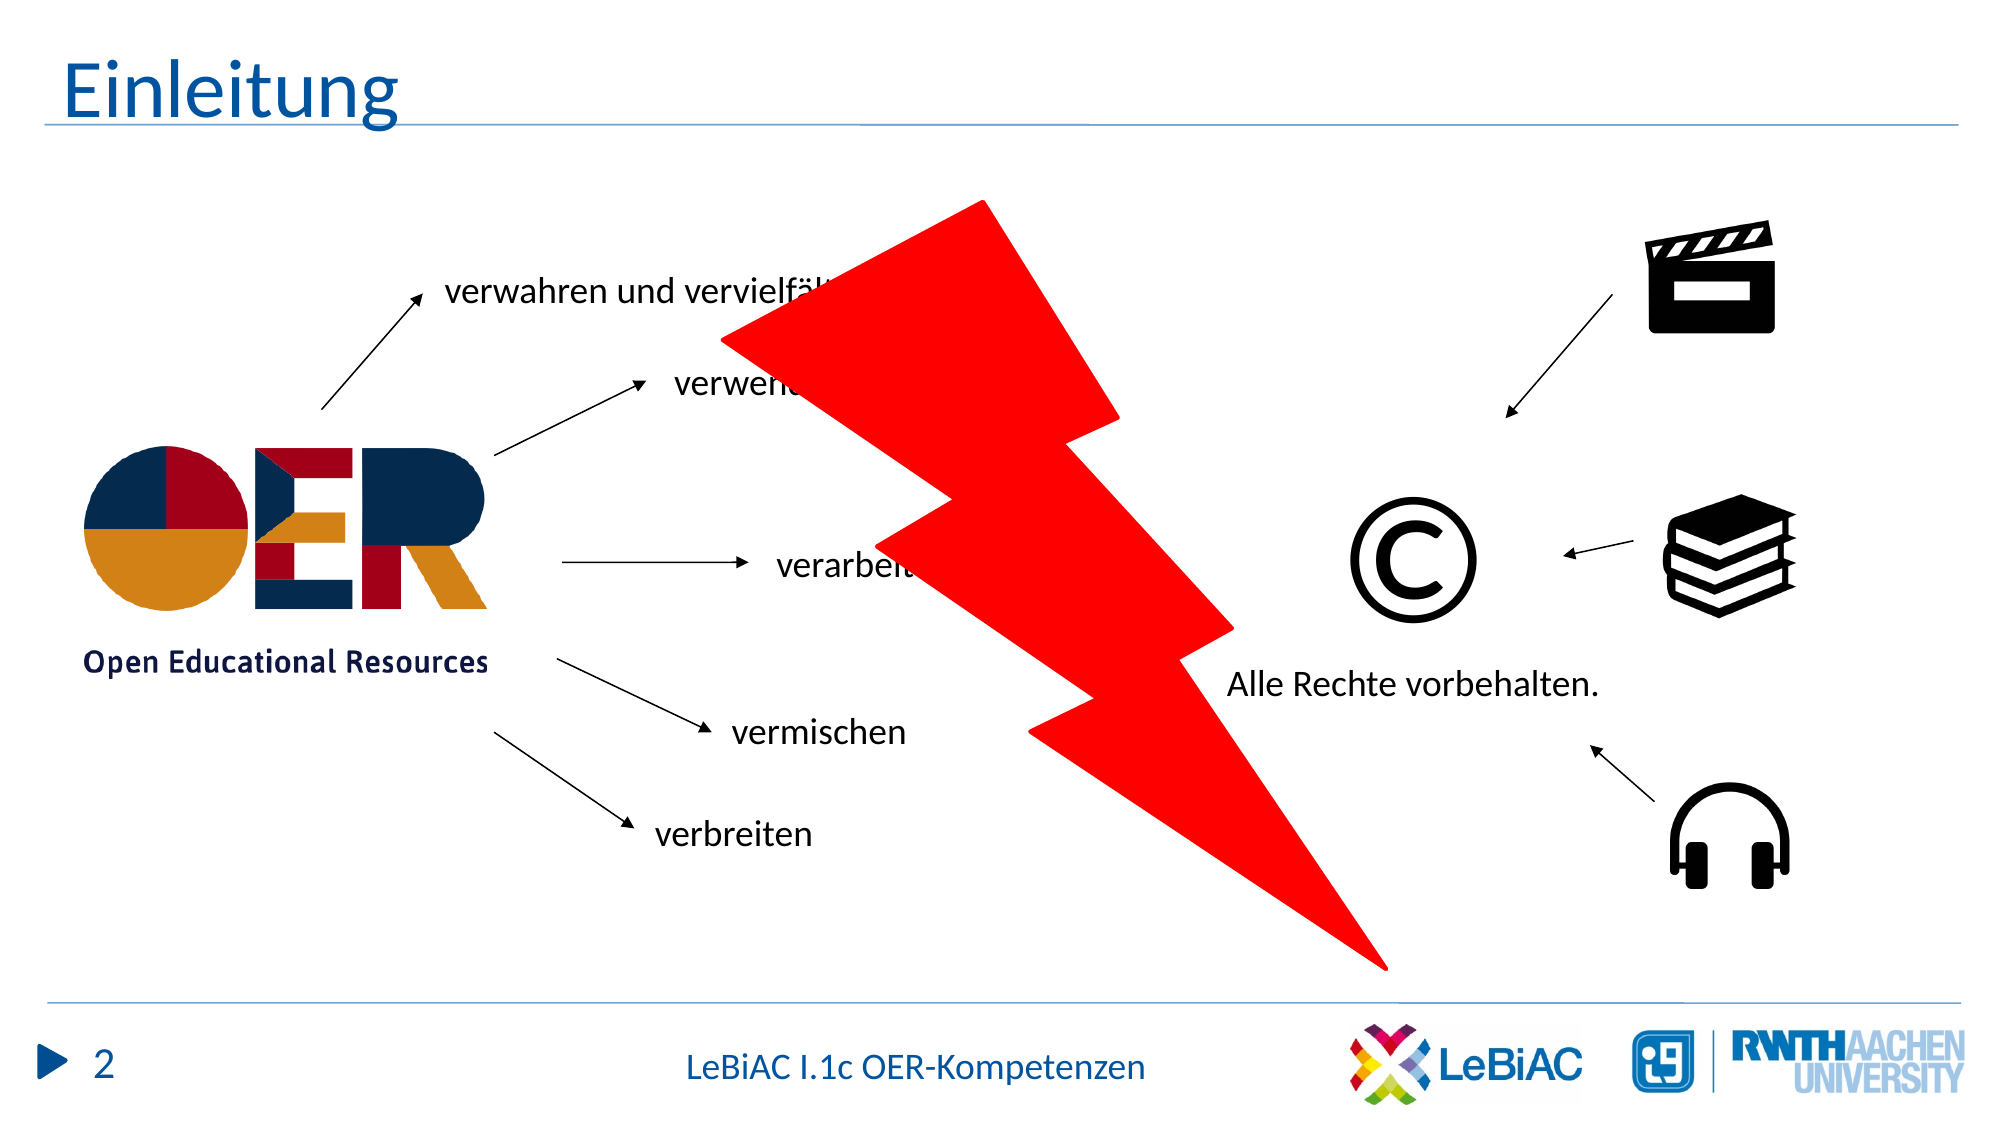

# Einleitung
verwahren und vervielfältigen
verwenden
©
Alle Rechte vorbehalten.
verarbeiten
vermischen
verbreiten